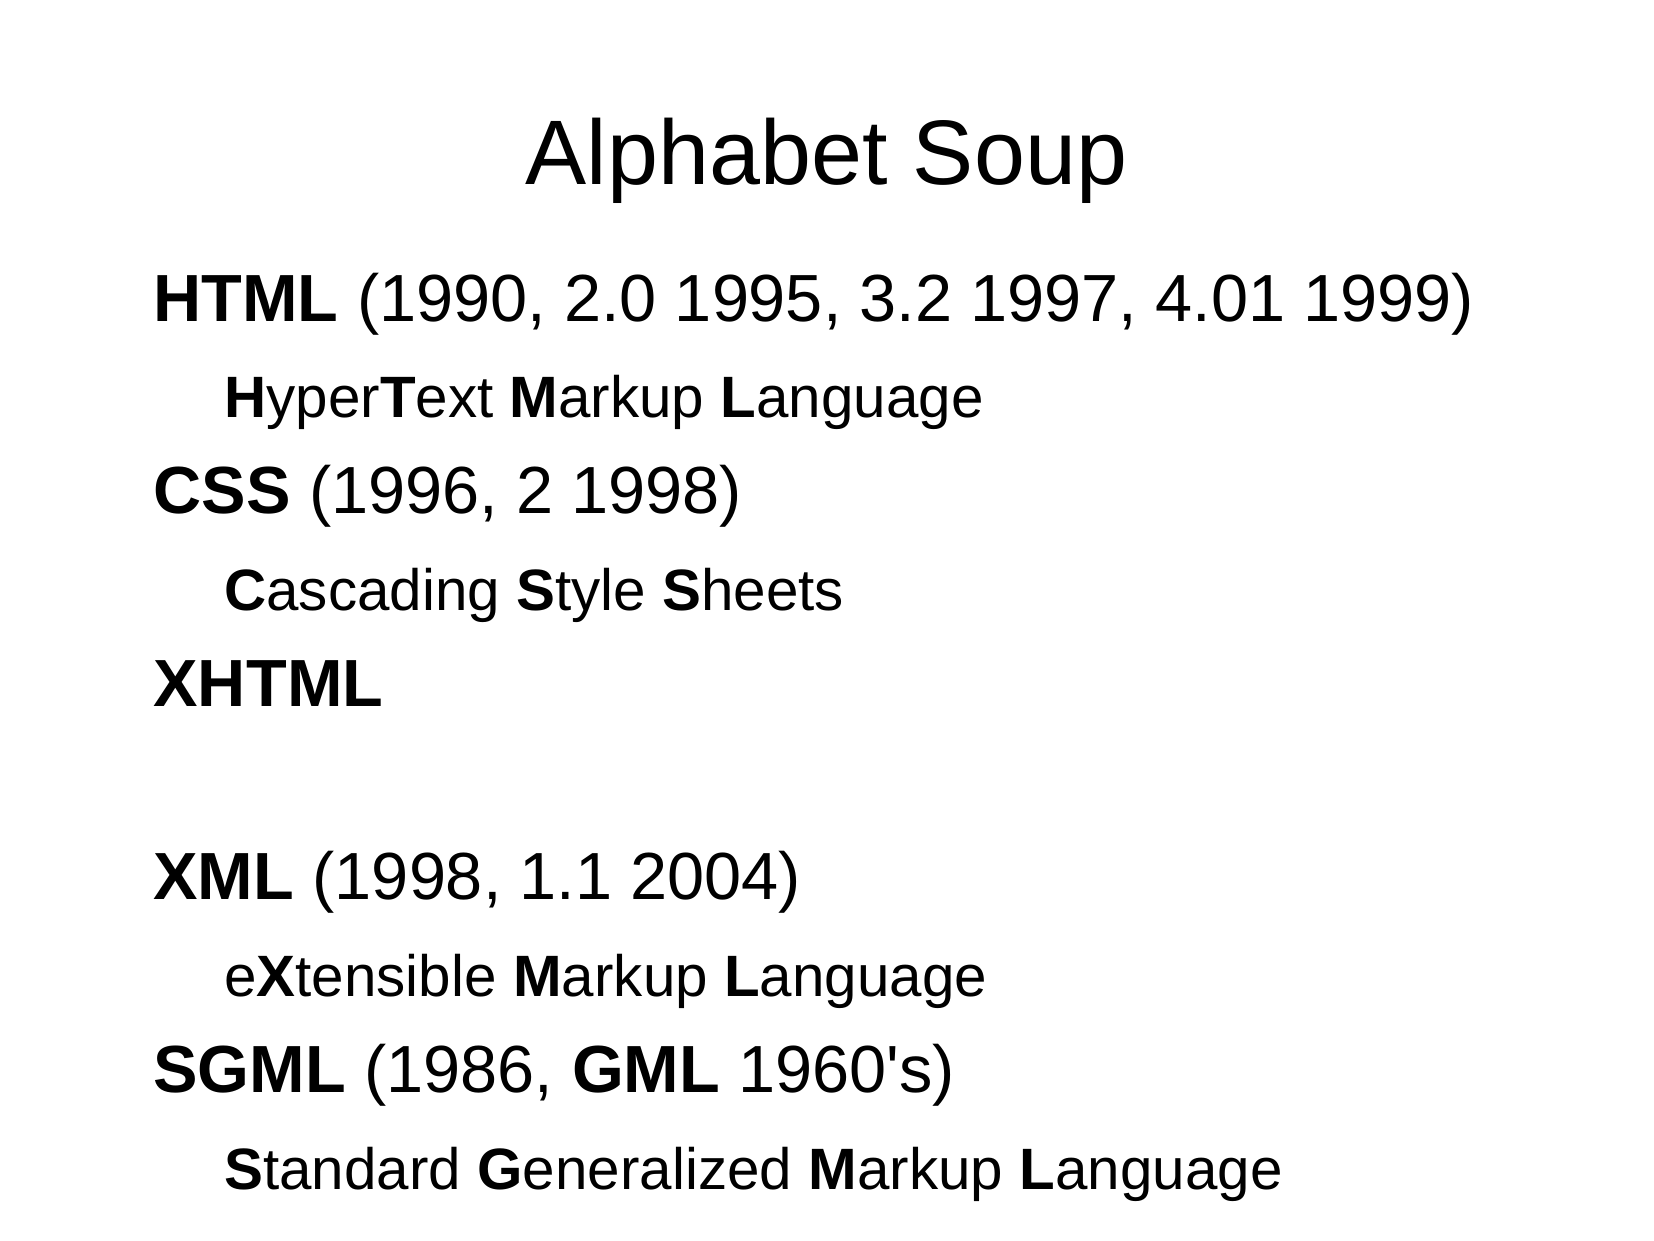

# Alphabet Soup
HTML (1990, 2.0 1995, 3.2 1997, 4.01 1999)
HyperText Markup Language
CSS (1996, 2 1998)
Cascading Style Sheets
XHTML
XML (1998, 1.1 2004)
eXtensible Markup Language
SGML (1986, GML 1960's)
Standard Generalized Markup Language